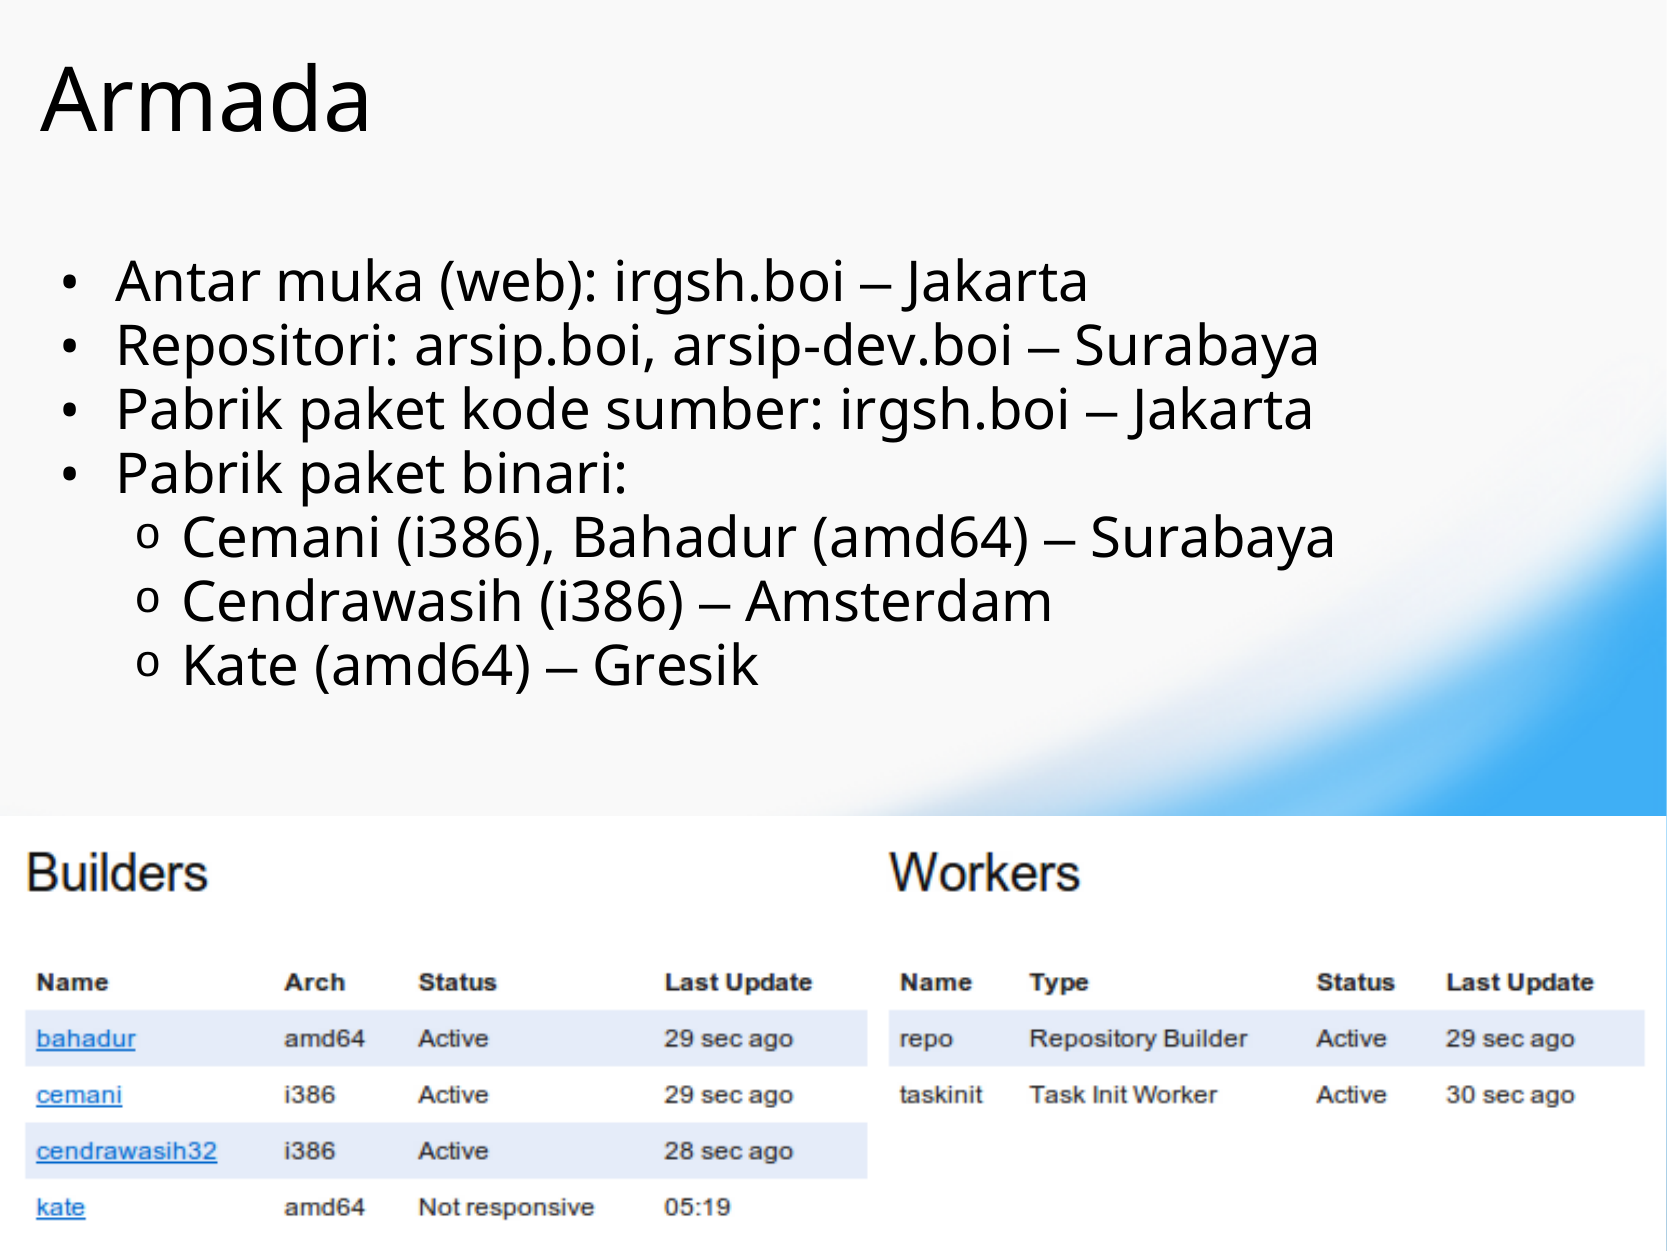

# Armada
Antar muka (web): irgsh.boi – Jakarta
Repositori: arsip.boi, arsip-dev.boi – Surabaya
Pabrik paket kode sumber: irgsh.boi – Jakarta
Pabrik paket binari:
Cemani (i386), Bahadur (amd64) – Surabaya
Cendrawasih (i386) – Amsterdam
Kate (amd64) – Gresik